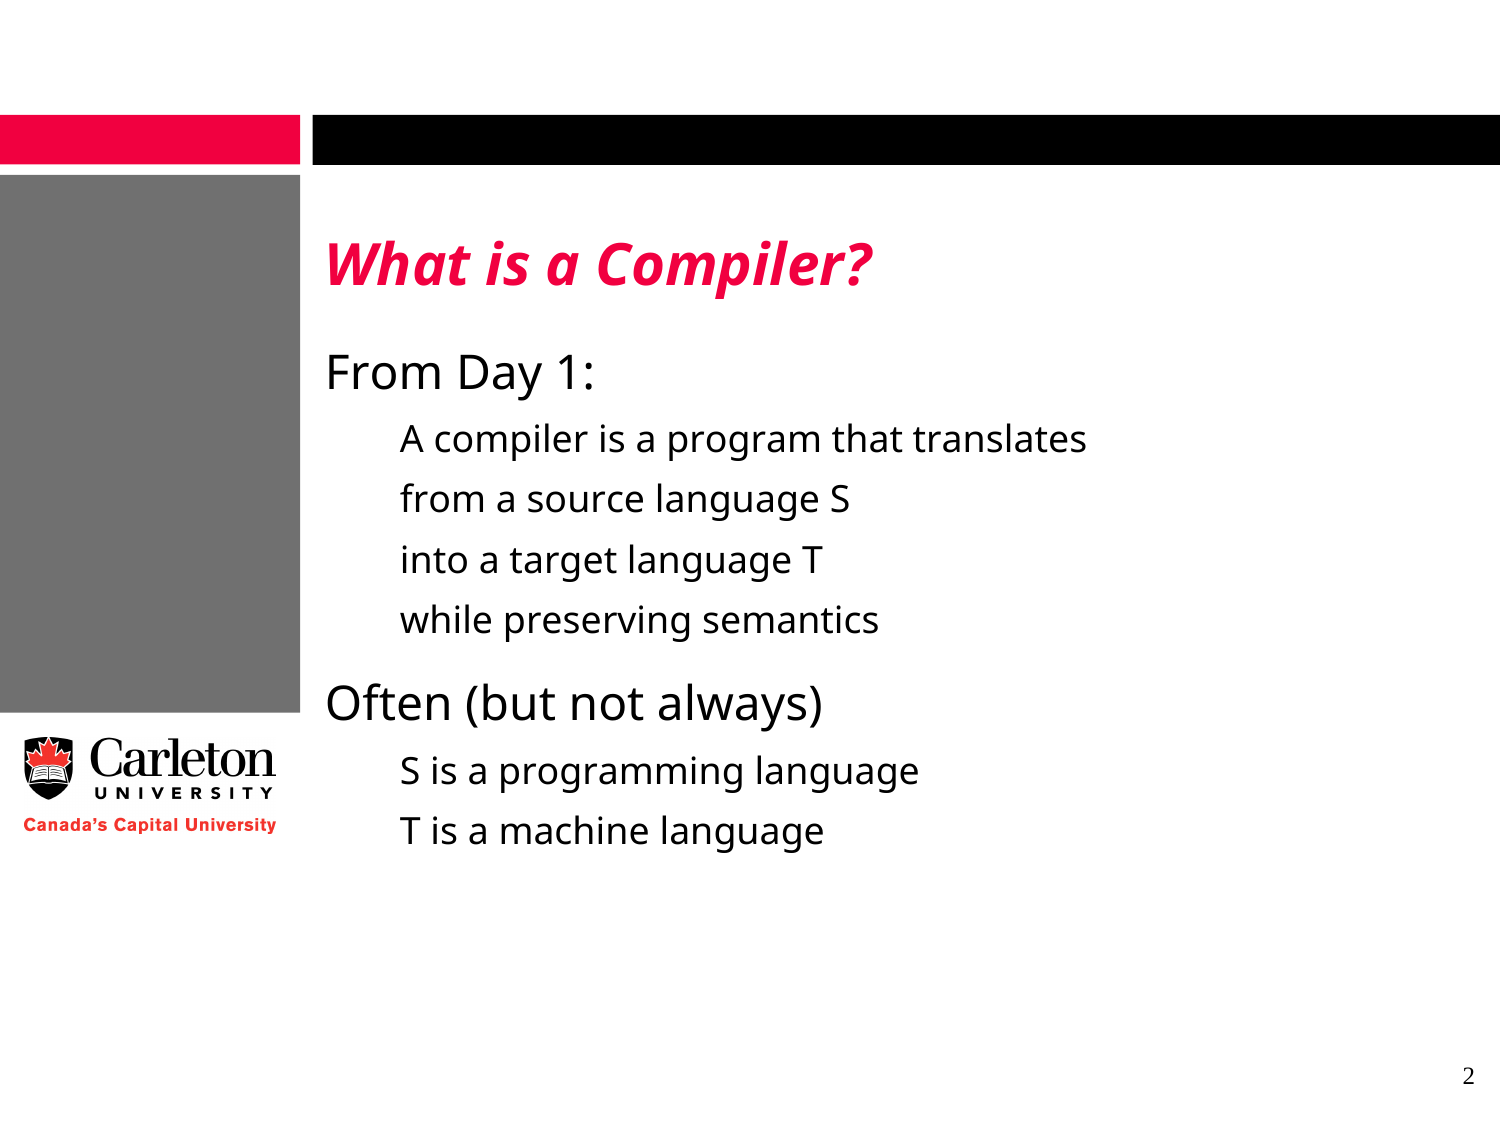

# What is a Compiler?
From Day 1:
A compiler is a program that translates
from a source language S
into a target language T
while preserving semantics
Often (but not always)
S is a programming language
T is a machine language
2